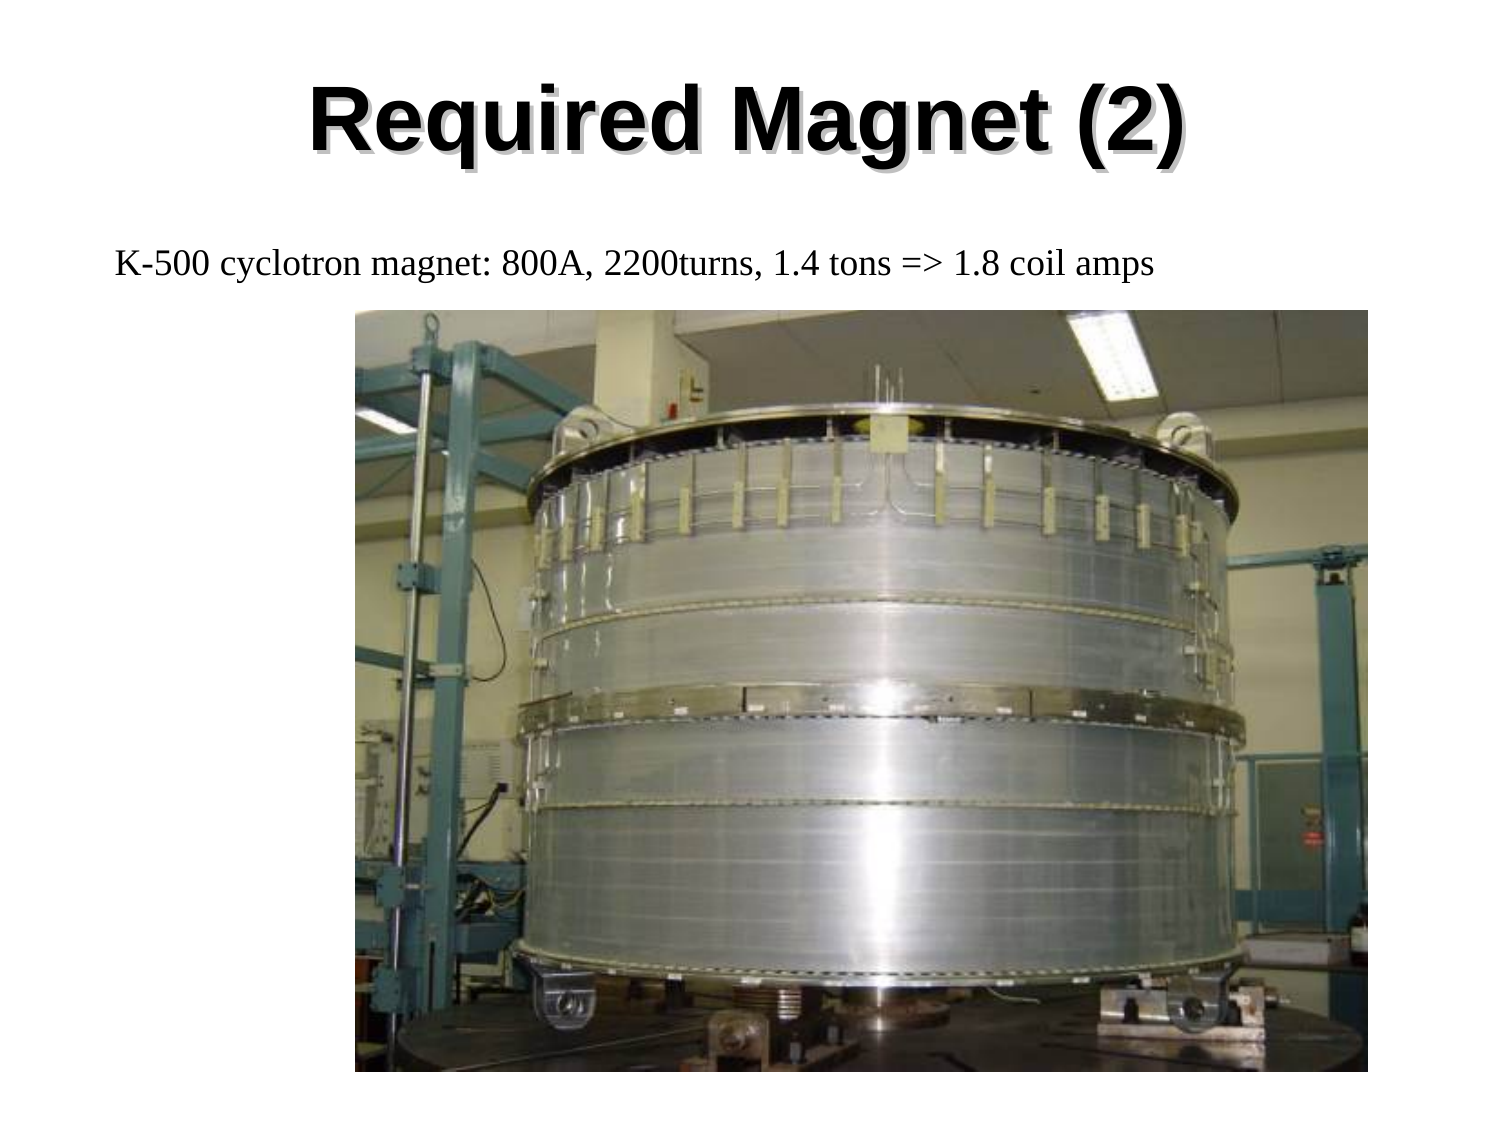

# Required Magnet (2)
K-500 cyclotron magnet: 800A, 2200turns, 1.4 tons => 1.8 coil amps